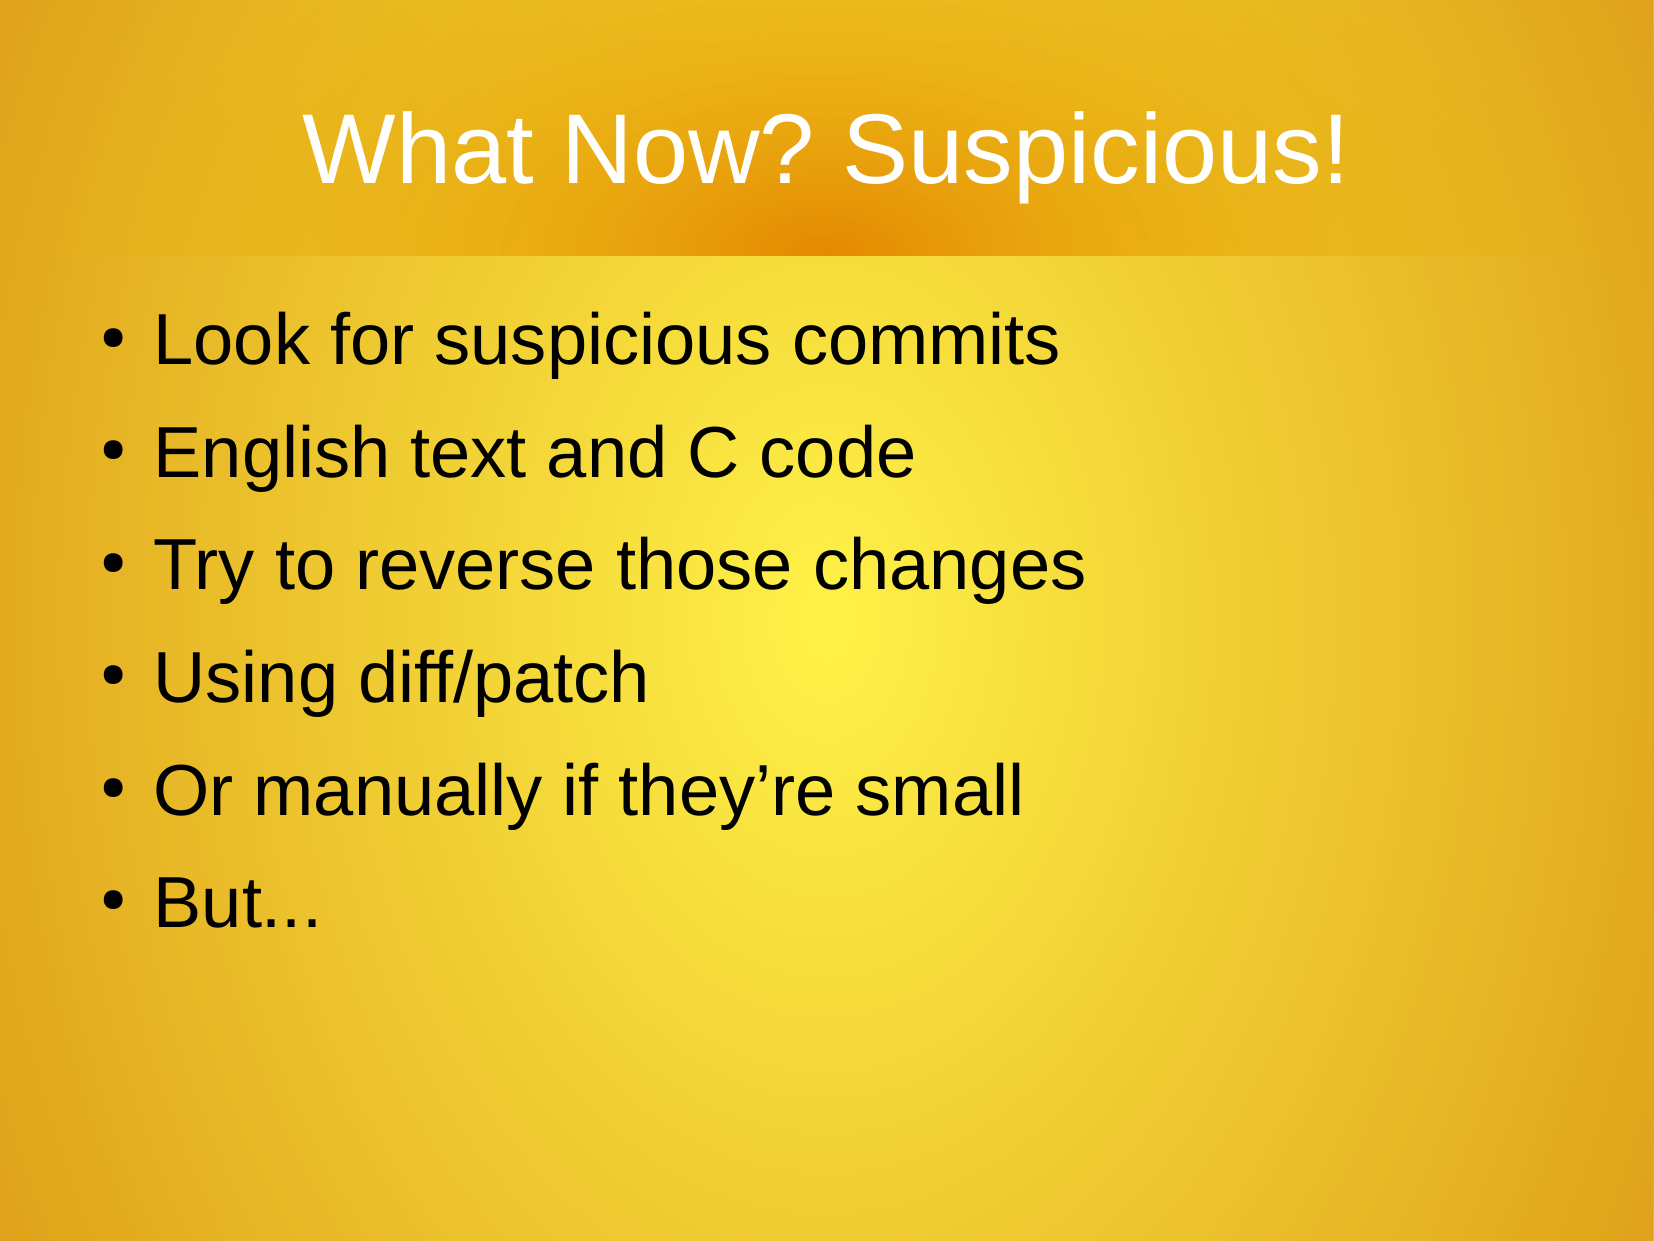

# What Now? Suspicious!
Look for suspicious commits
English text and C code
Try to reverse those changes
Using diff/patch
Or manually if they’re small
But...